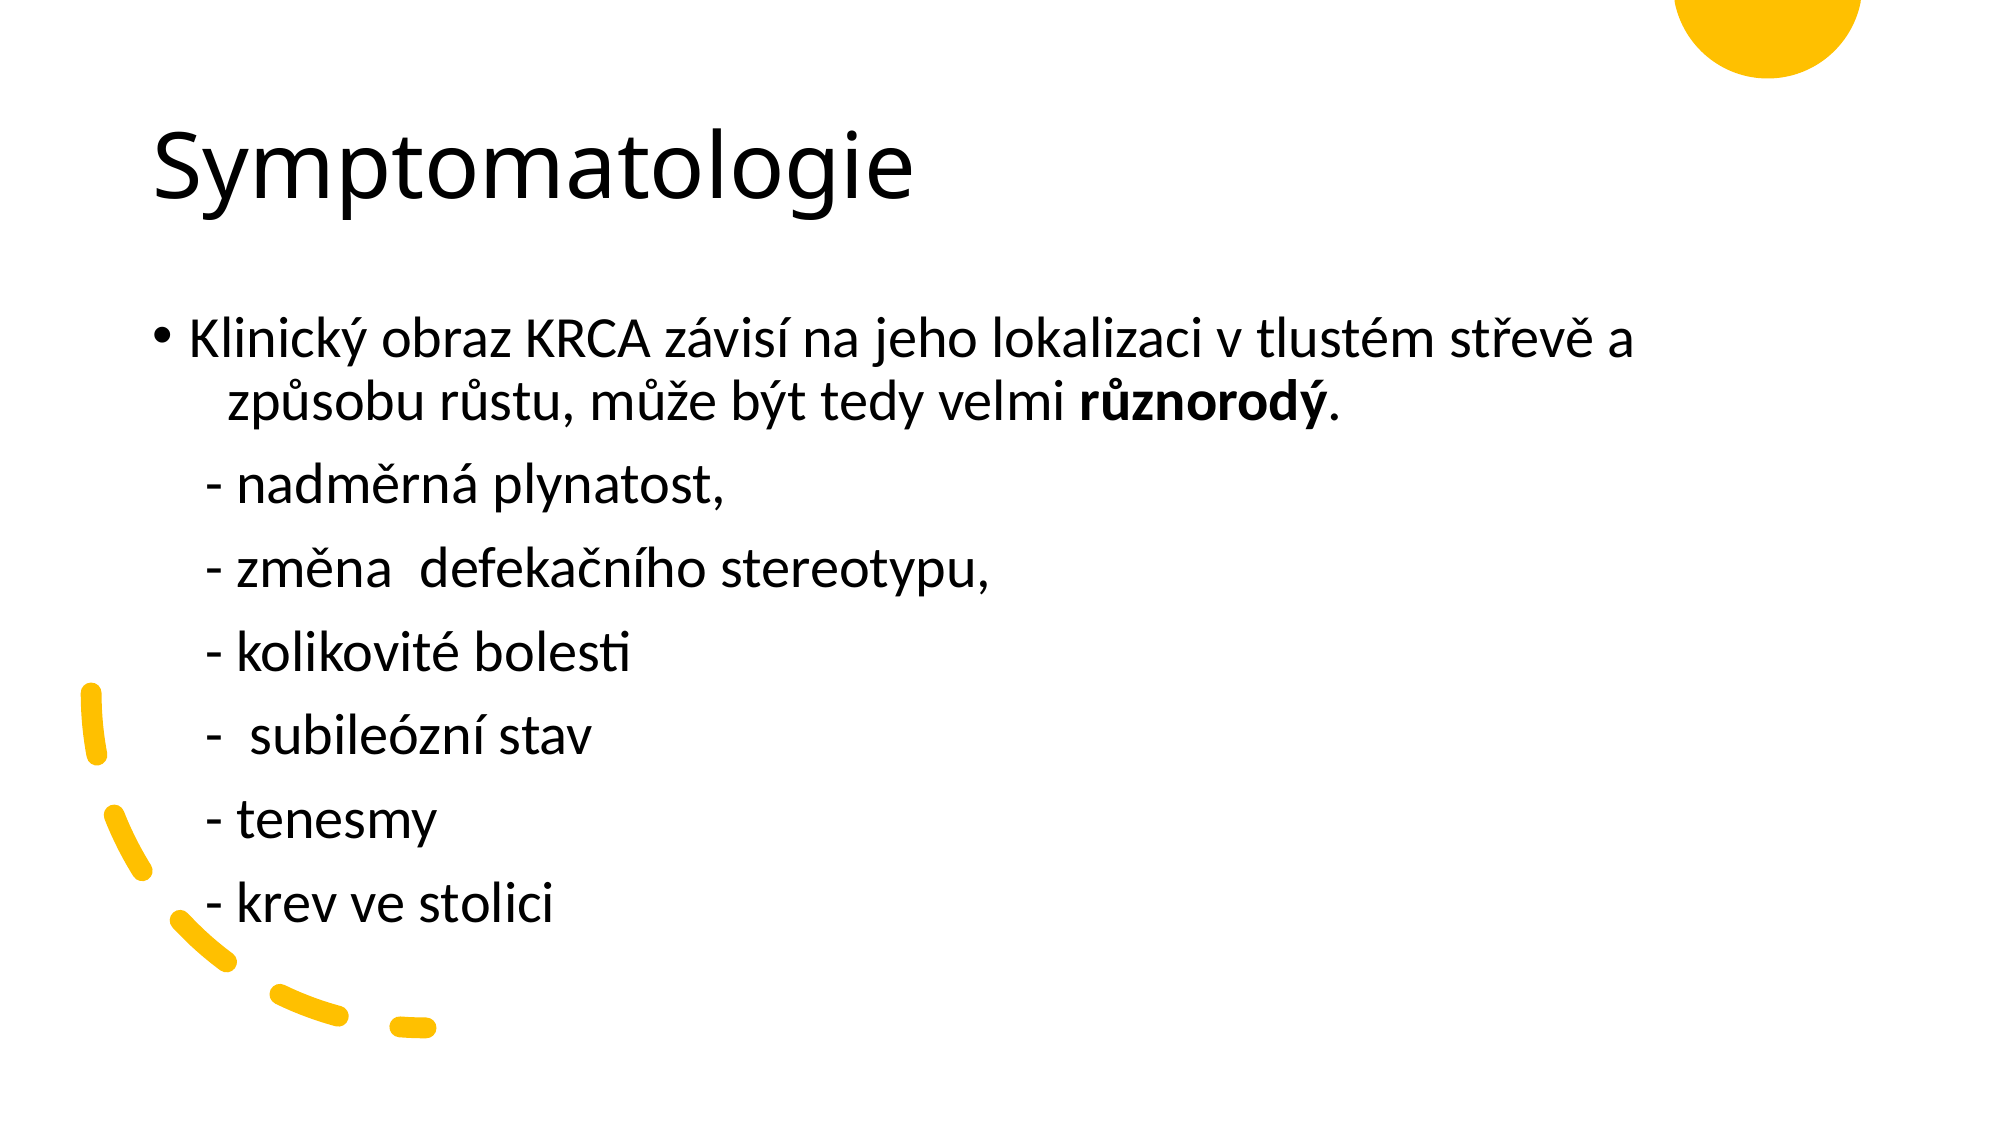

# Symptomatologie
Klinický obraz KRCA závisí na jeho lokalizaci v tlustém střevě a způsobu růstu, může být tedy velmi různorodý.
 - nadměrná plynatost,
 - změna defekačního stereotypu,
 - kolikovité bolesti
 - subileózní stav
 - tenesmy
 - krev ve stolici